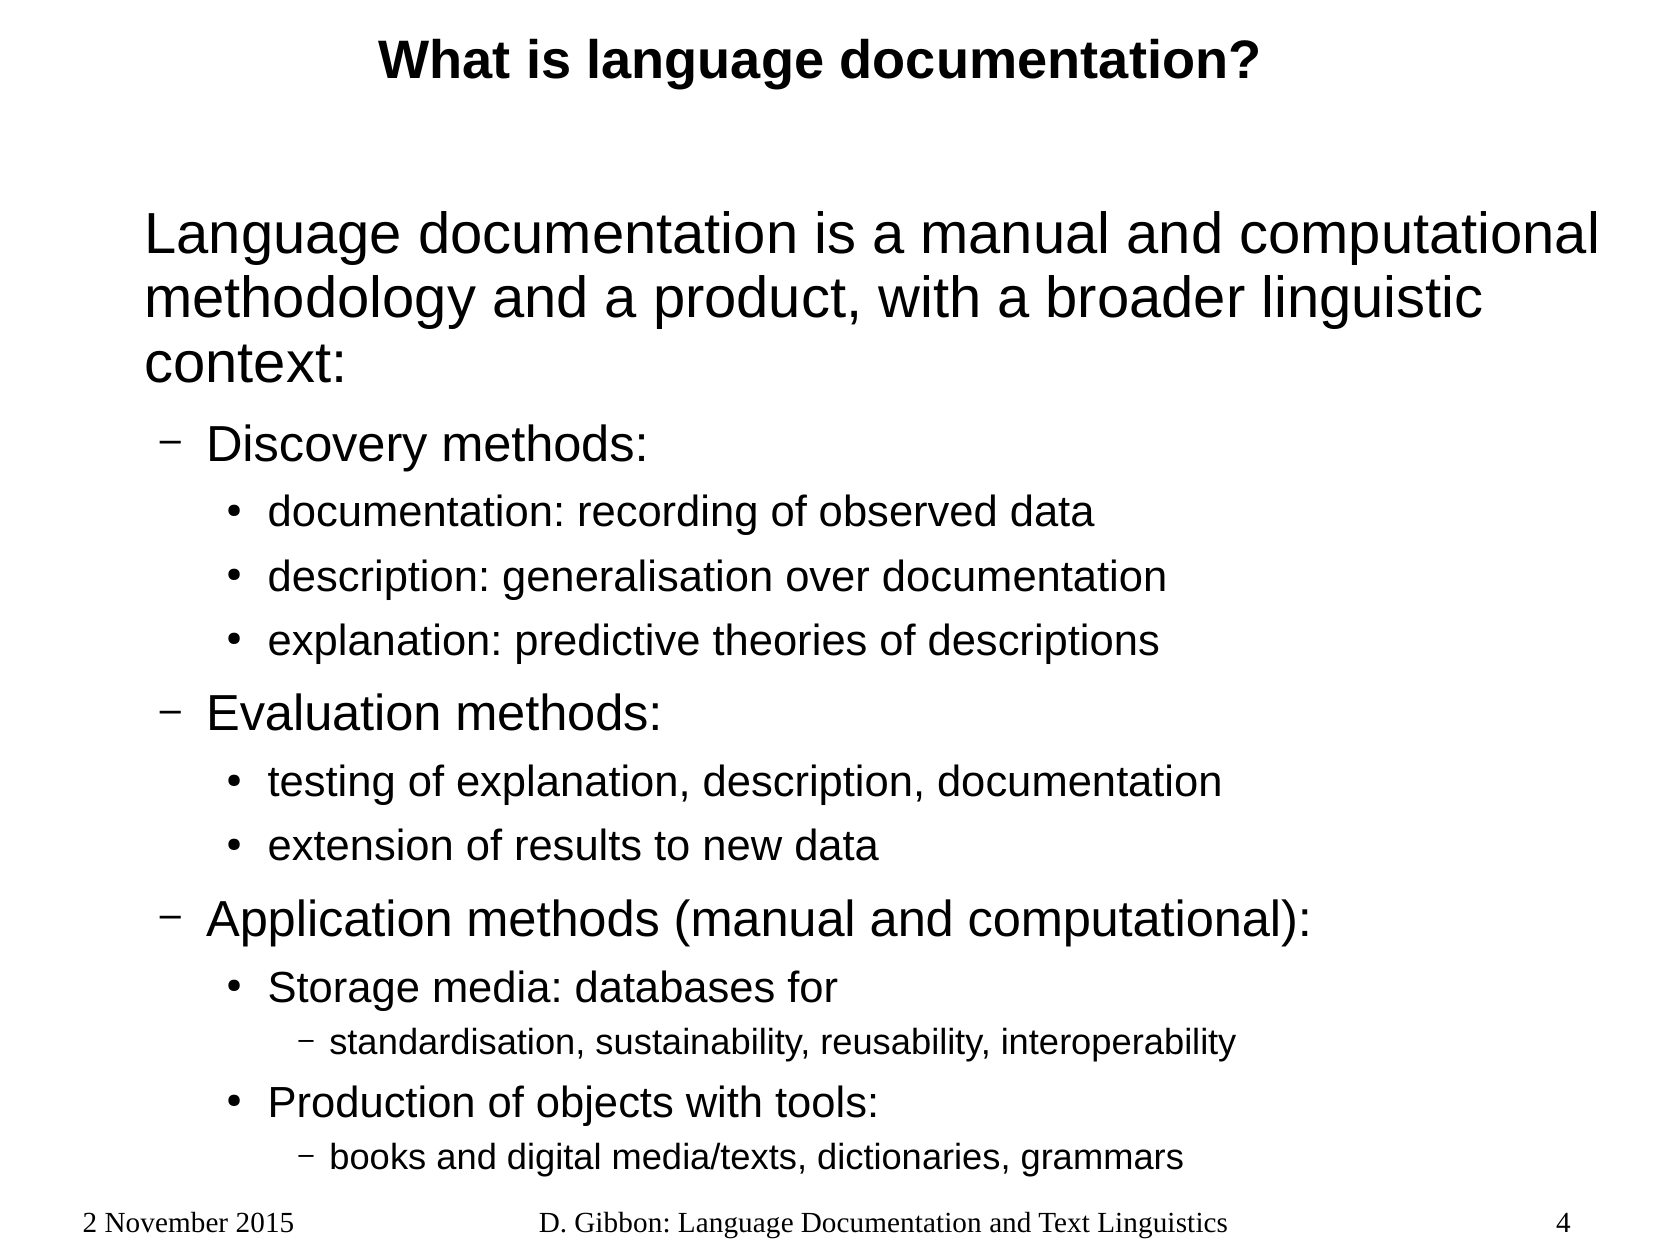

# What is language documentation?
Language documentation is a manual and computational methodology and a product, with a broader linguistic context:
Discovery methods:
documentation: recording of observed data
description: generalisation over documentation
explanation: predictive theories of descriptions
Evaluation methods:
testing of explanation, description, documentation
extension of results to new data
Application methods (manual and computational):
Storage media: databases for
standardisation, sustainability, reusability, interoperability
Production of objects with tools:
books and digital media/texts, dictionaries, grammars
2 November 2015
D. Gibbon: Language Documentation and Text Linguistics
4